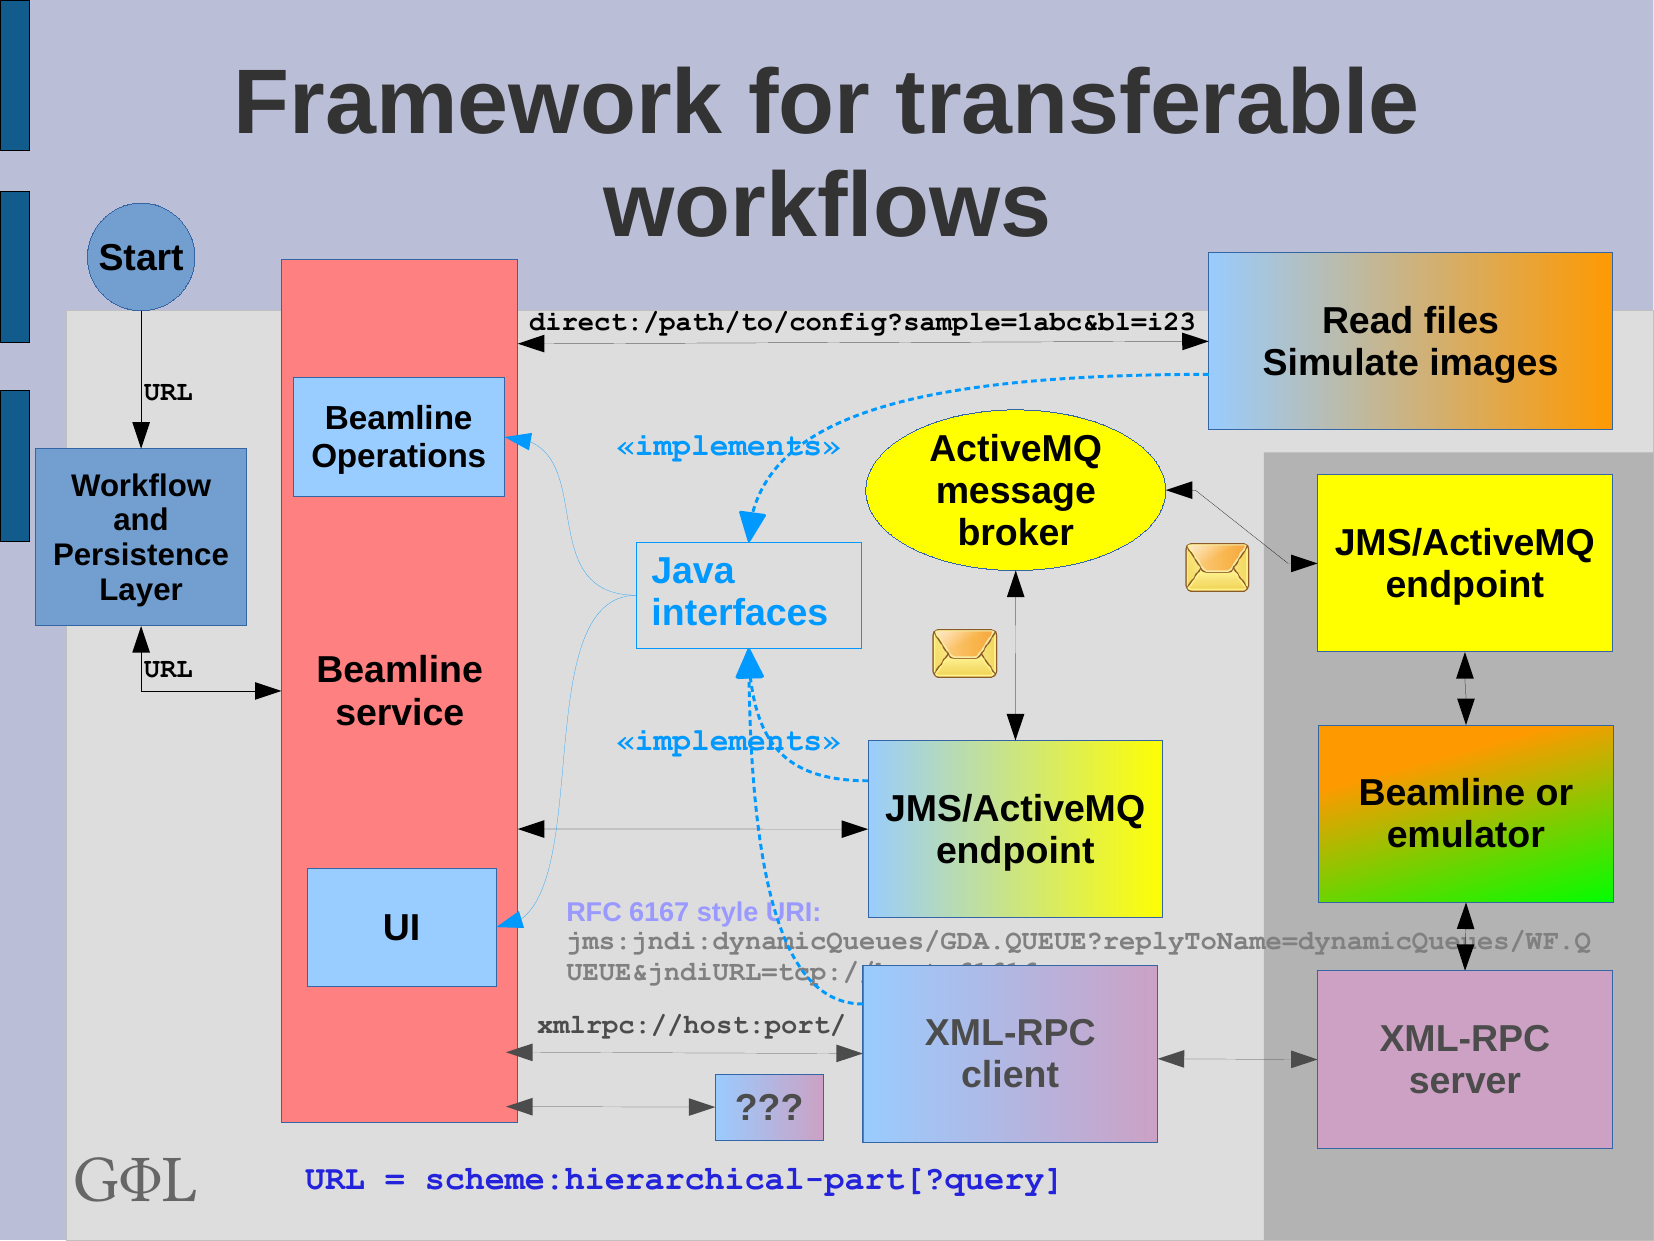

# Framework for transferable workflows
Start
Read files
Simulate images
Beamline
service
direct:/path/to/config?sample=1abc&bl=i23
URL
Beamline Operations
ActiveMQ message broker
«implements»
Workflow and
Persistence Layer
JMS/ActiveMQ endpoint
Java interfaces
URL
«implements»
Beamline or emulator
JMS/ActiveMQ endpoint
UI
RFC 6167 style URI:
jms:jndi:dynamicQueues/GDA.QUEUE?replyToName=dynamicQueues/WF.QUEUE&jndiURL=tcp://host:61616
XML-RPC client
XML-RPC server
xmlrpc://host:port/
???
URL = scheme:hierarchical-part[?query]